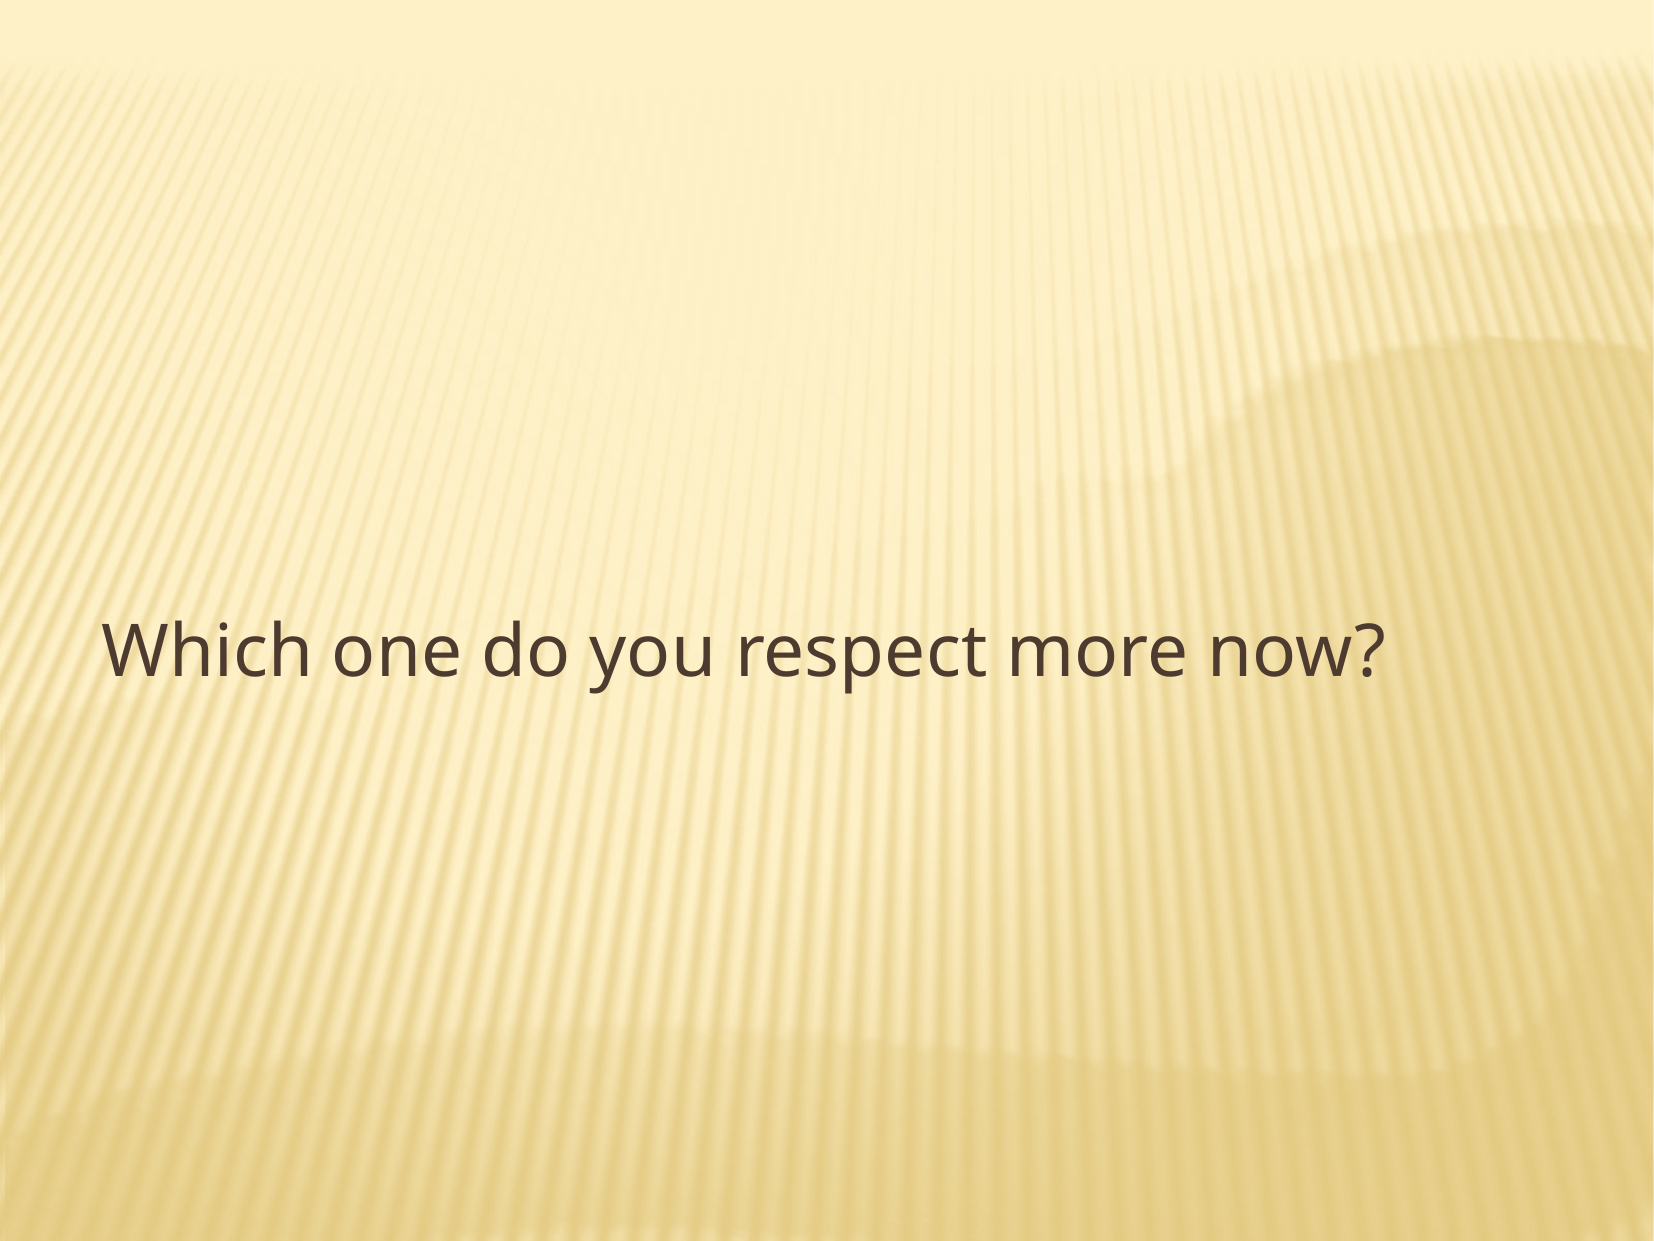

# Which one do you respect more now?